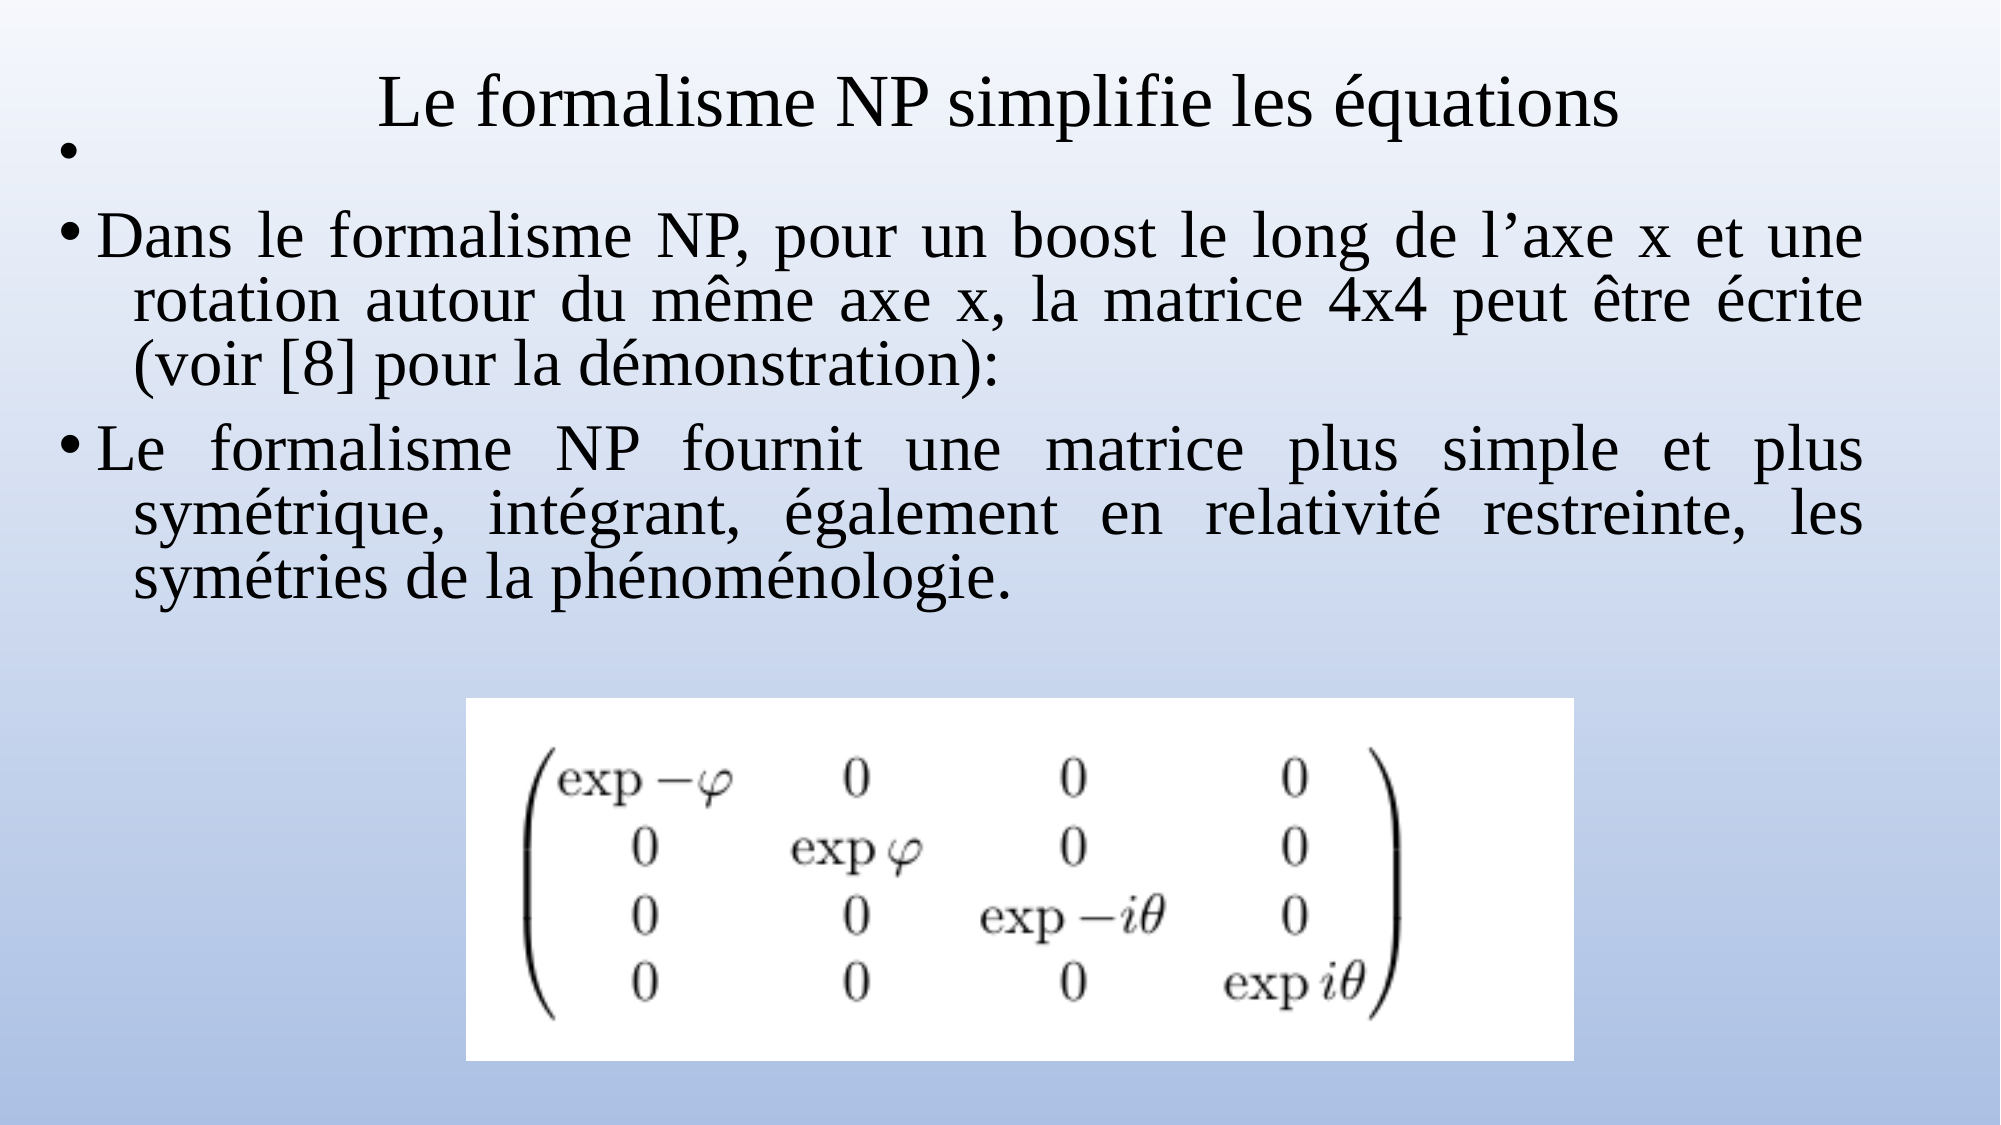

# Le formalisme NP simplifie les équations
Dans le formalisme NP, pour un boost le long de l’axe x et une rotation autour du même axe x, la matrice 4x4 peut être écrite (voir [8] pour la démonstration):
Le formalisme NP fournit une matrice plus simple et plus symétrique, intégrant, également en relativité restreinte, les symétries de la phénoménologie.